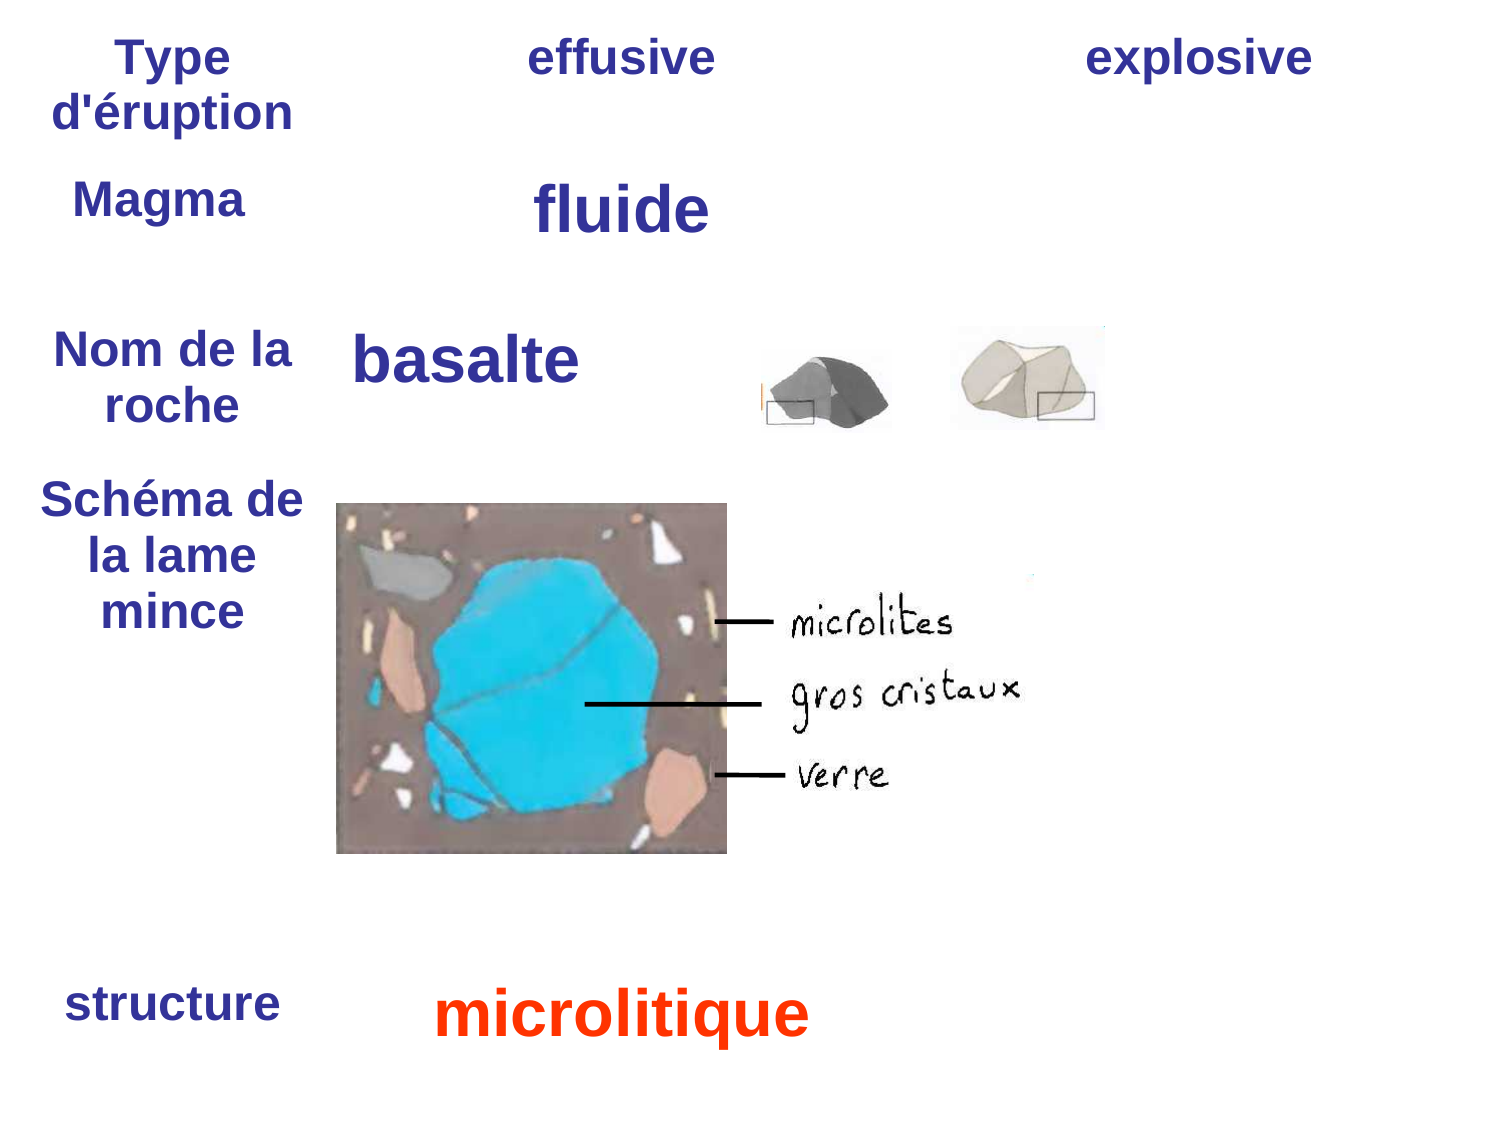

| Type d'éruption | effusive | explosive |
| --- | --- | --- |
| Magma | fluide | |
| Nom de la roche | basalte | |
| Schéma de la lame mince | | |
| structure | microlitique | |